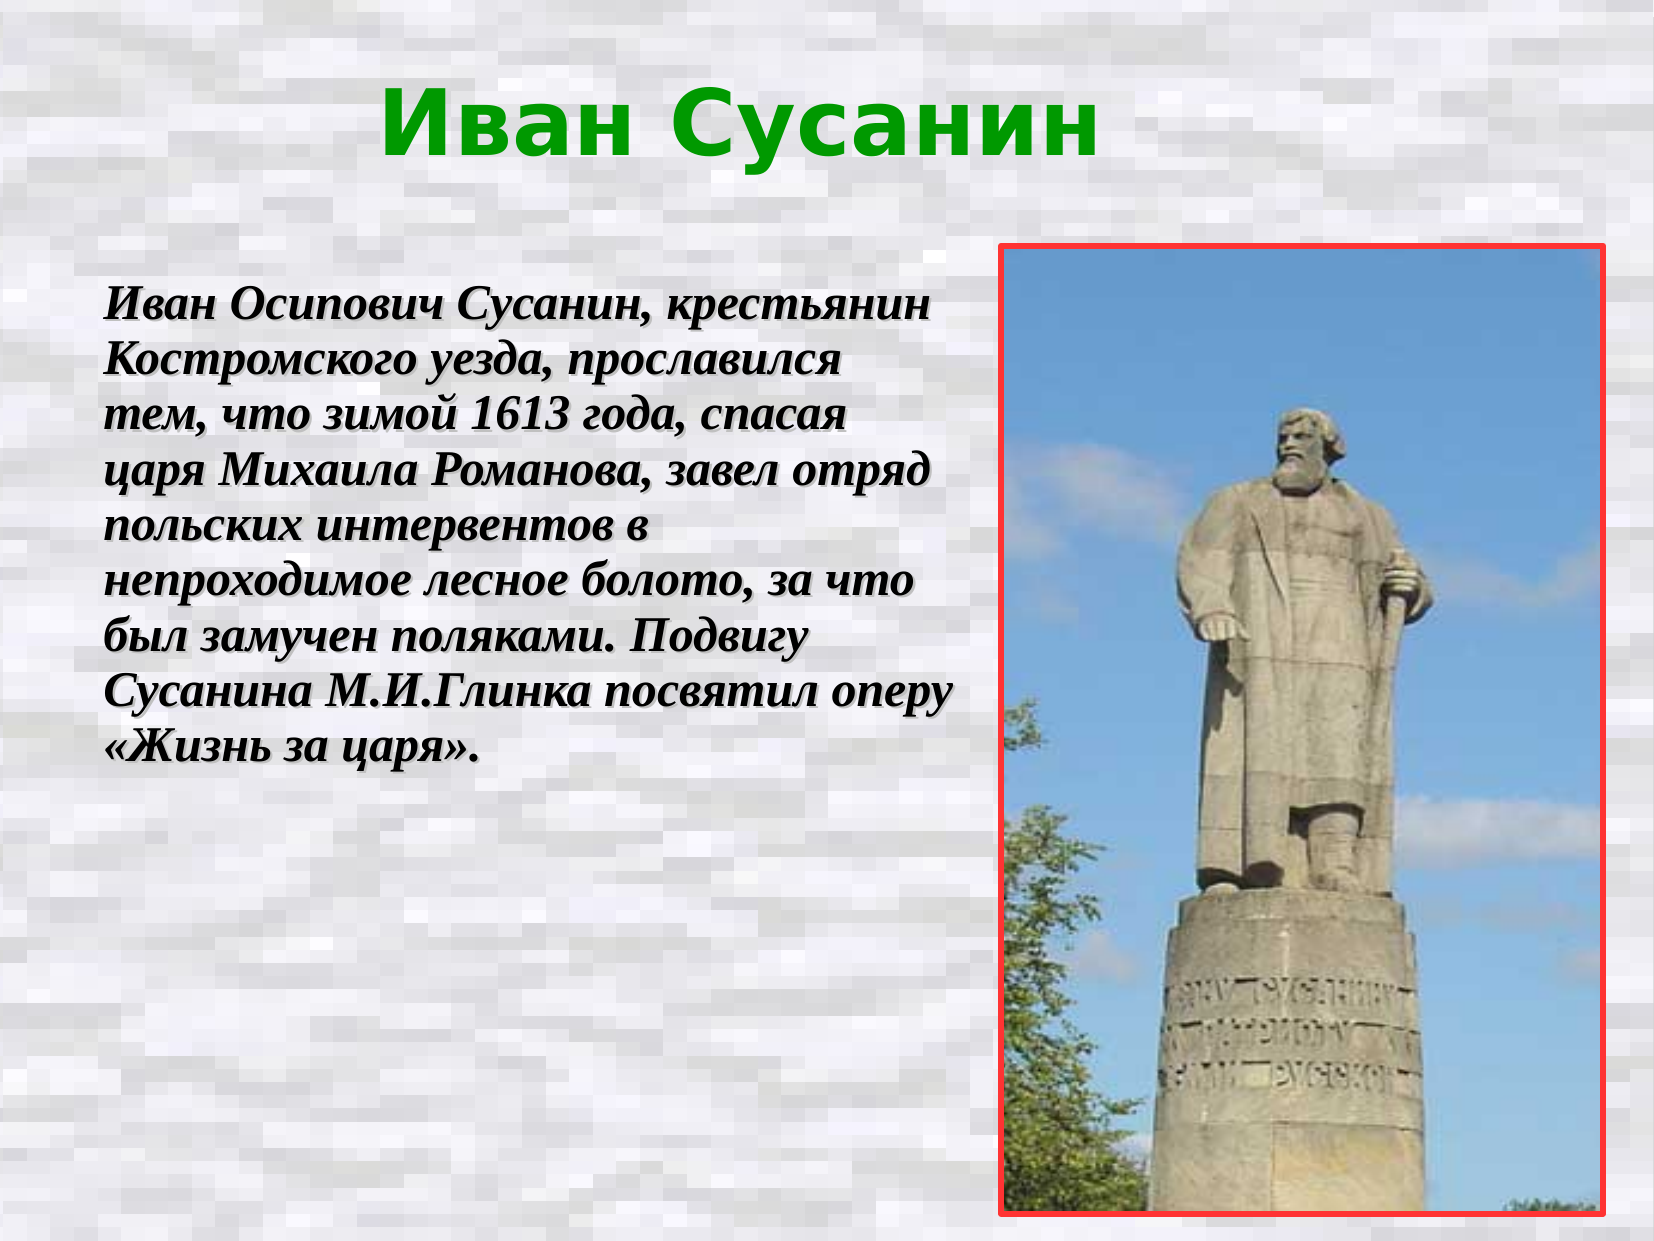

# Иван Сусанин
Иван Осипович Сусанин, крестьянин Костромского уезда, прославился тем, что зимой 1613 года, спасая царя Михаила Романова, завел отряд польских интервентов в непроходимое лесное болото, за что был замучен поляками. Подвигу Сусанина М.И.Глинка посвятил оперу «Жизнь за царя».